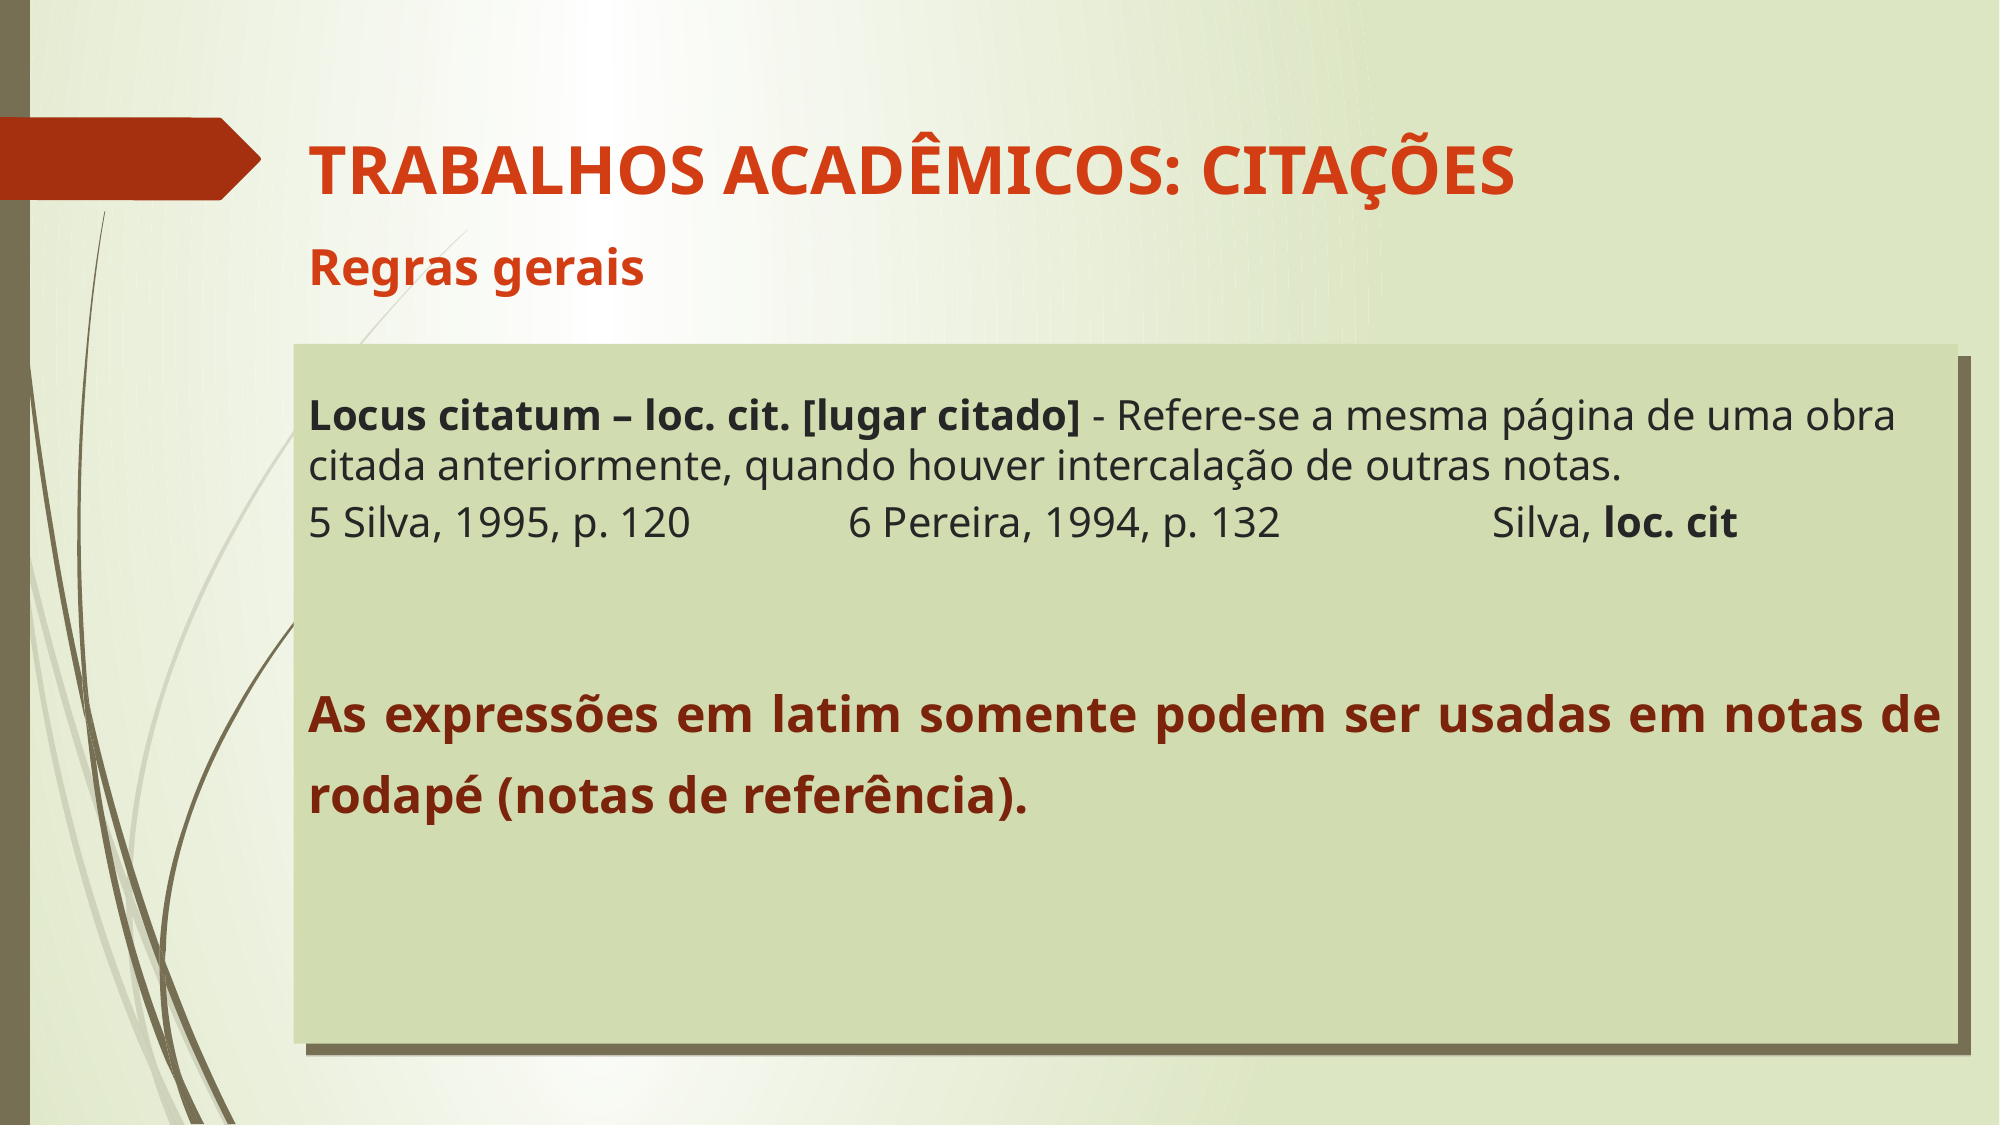

TRABALHOS ACADÊMICOS: CITAÇÕES
Regras gerais
# Locus citatum – loc. cit. [lugar citado] - Refere-se a mesma página de uma obra citada anteriormente, quando houver intercalação de outras notas.
5 Silva, 1995, p. 120	 6 Pereira, 1994, p. 132	 Silva, loc. cit
As expressões em latim somente podem ser usadas em notas de rodapé (notas de referência).